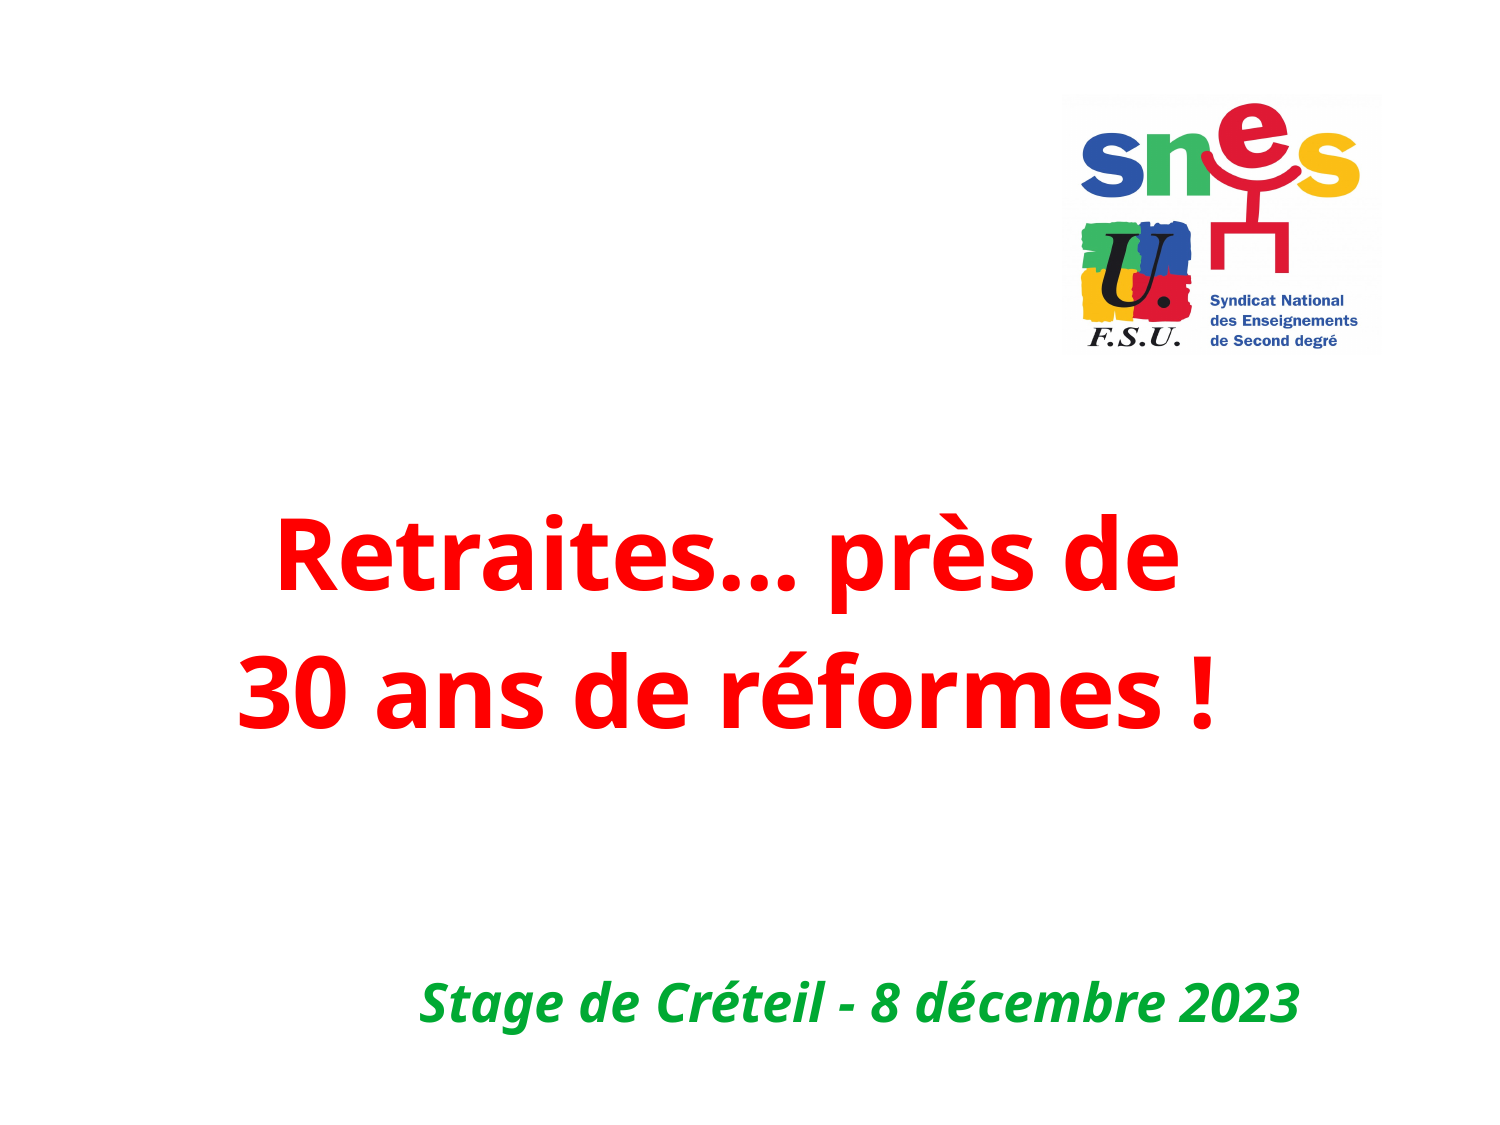

Retraites... près de 30 ans de réformes !
Stage de Créteil - 8 décembre 2023